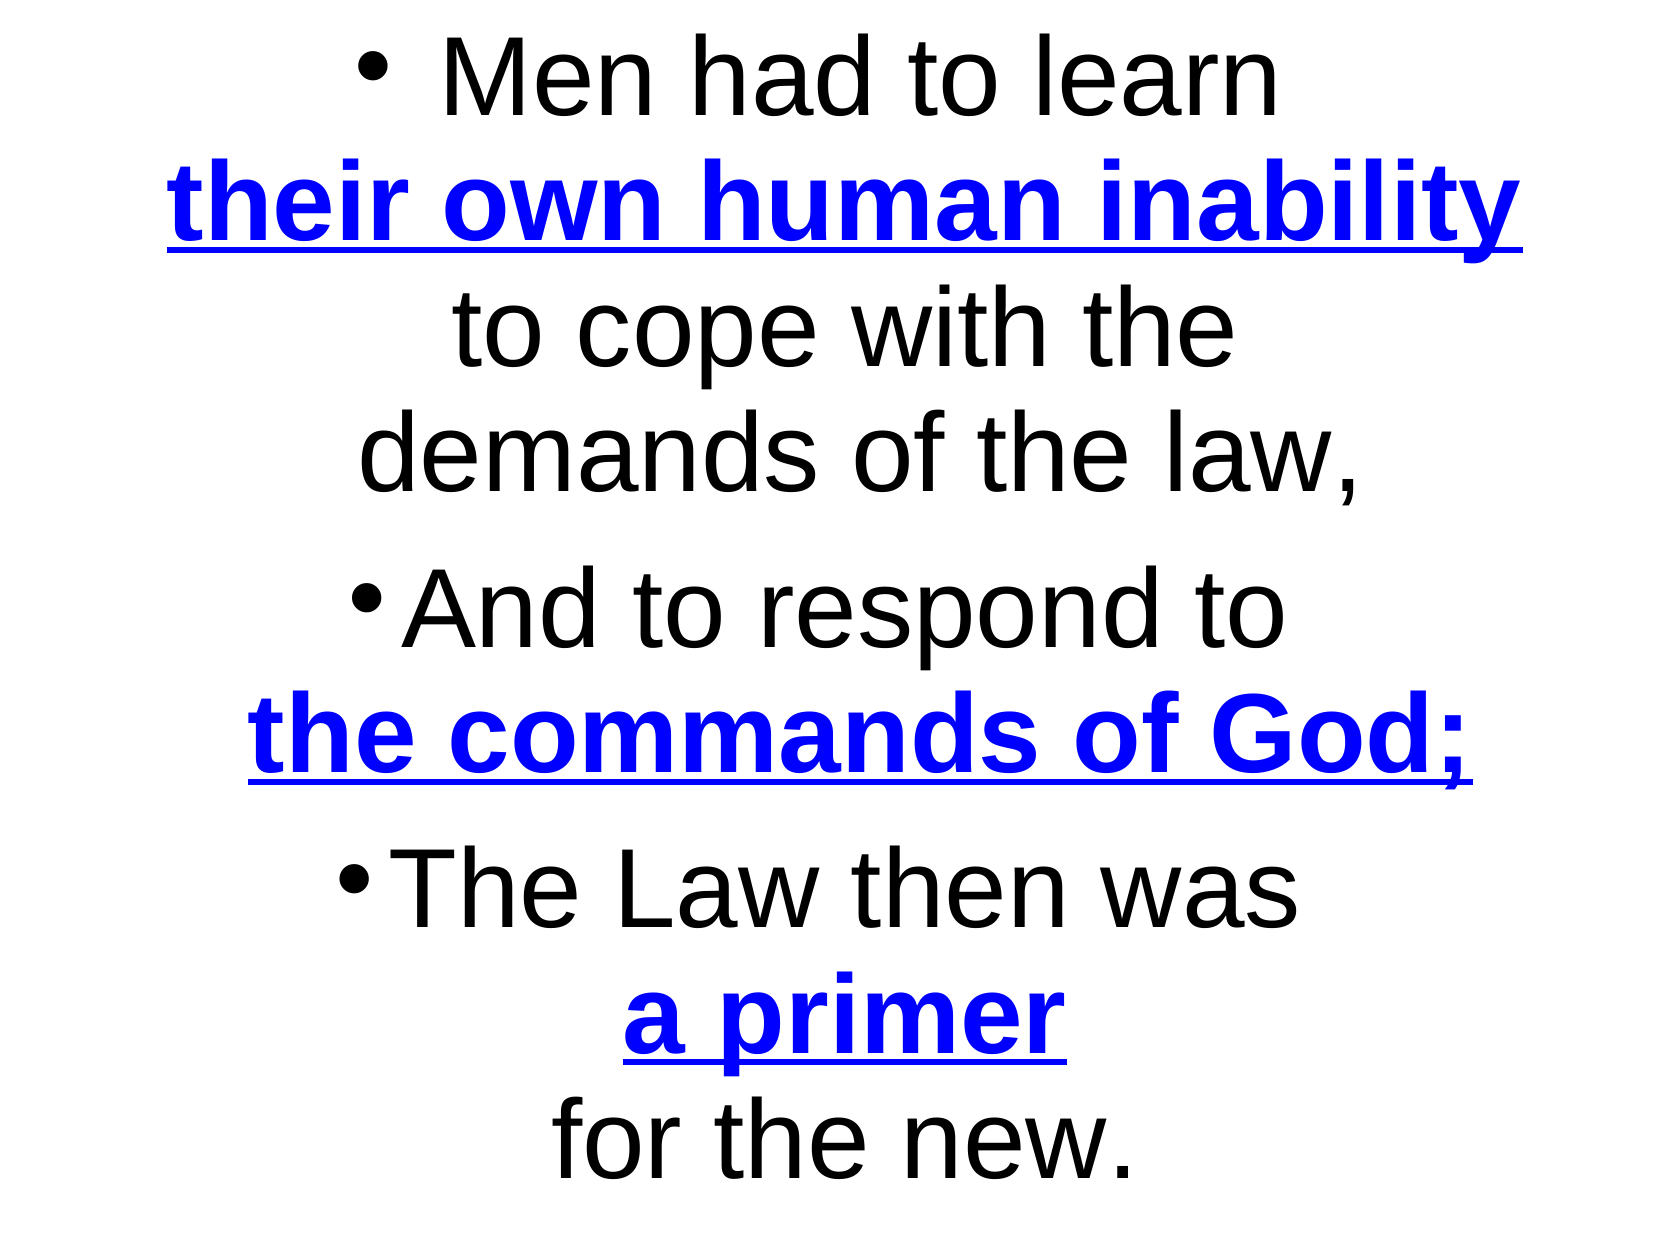

# Men had to learn their own human inability to cope with the demands of the law,
And to respond to
the commands of God;
The Law then was
a primer
for the new.
41